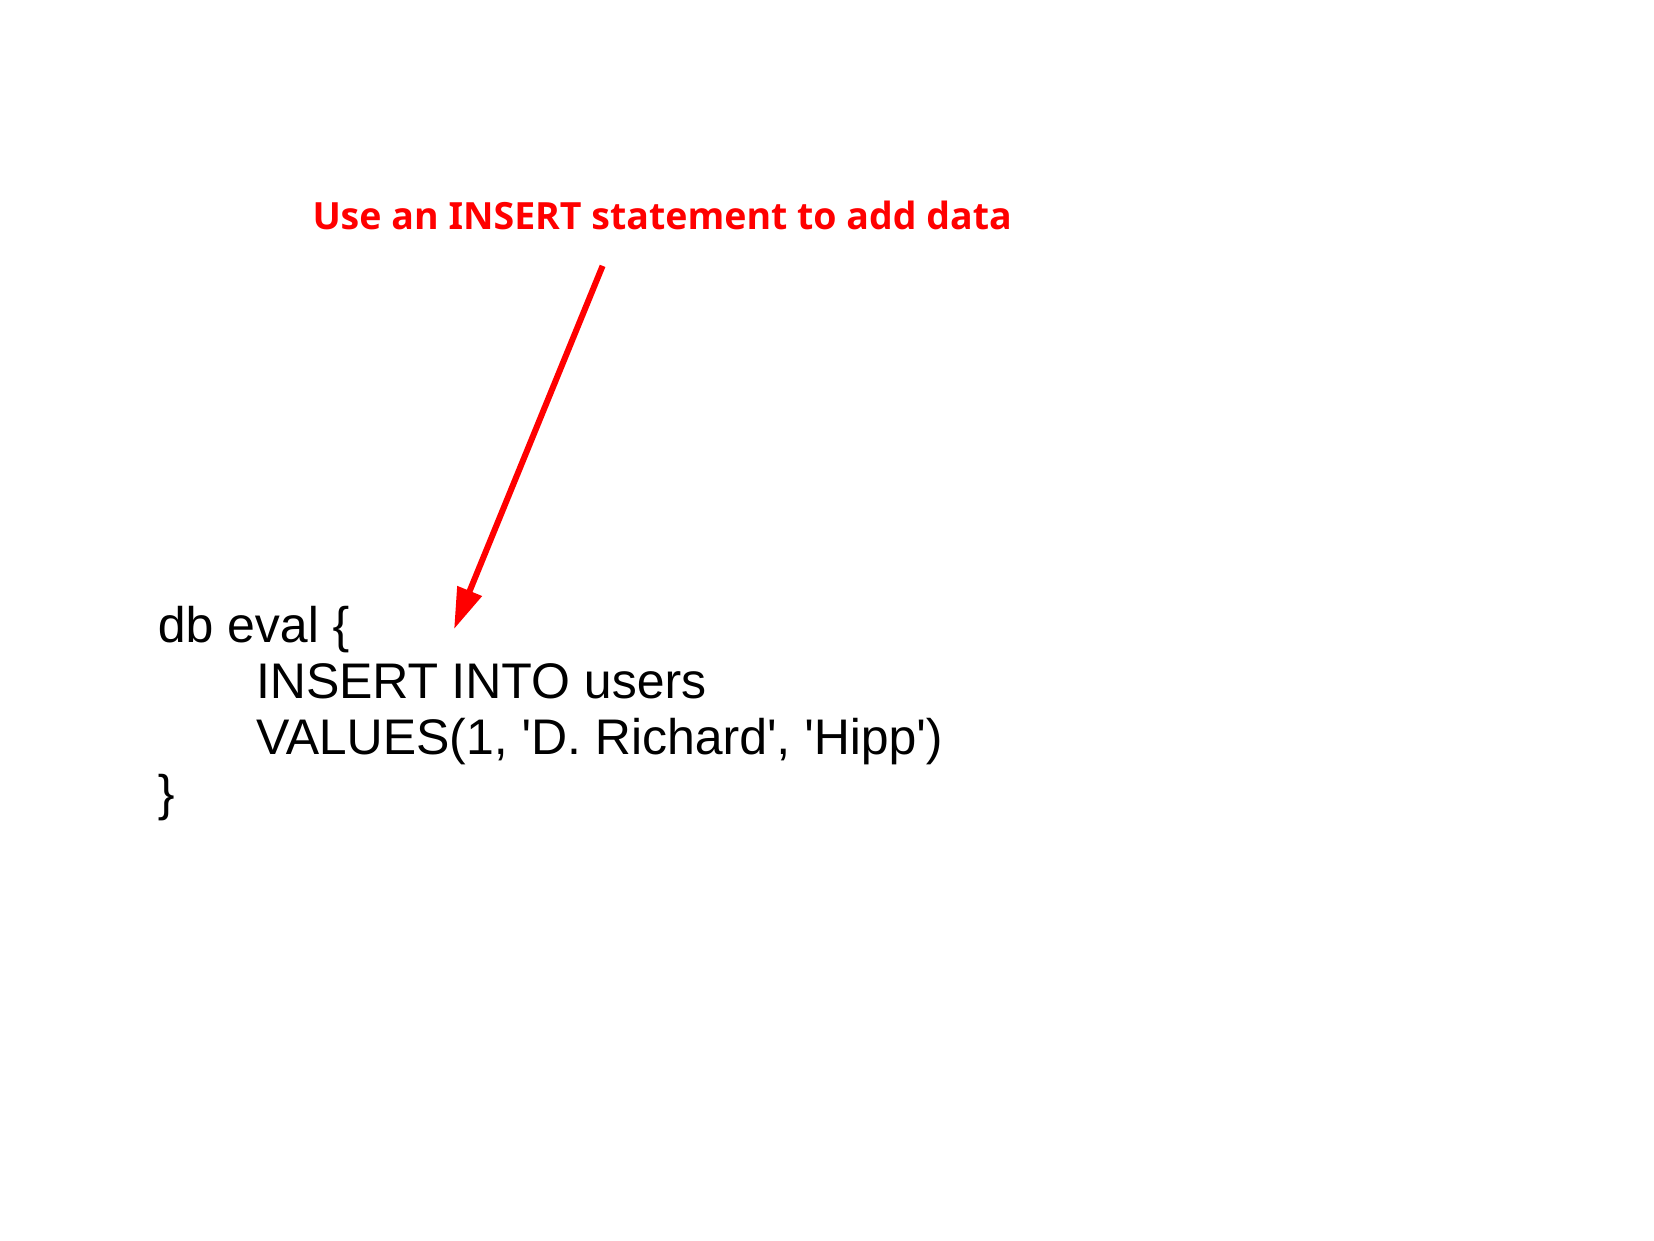

Use an INSERT statement to add data
db eval {
 INSERT INTO users
 VALUES(1, 'D. Richard', 'Hipp')
}